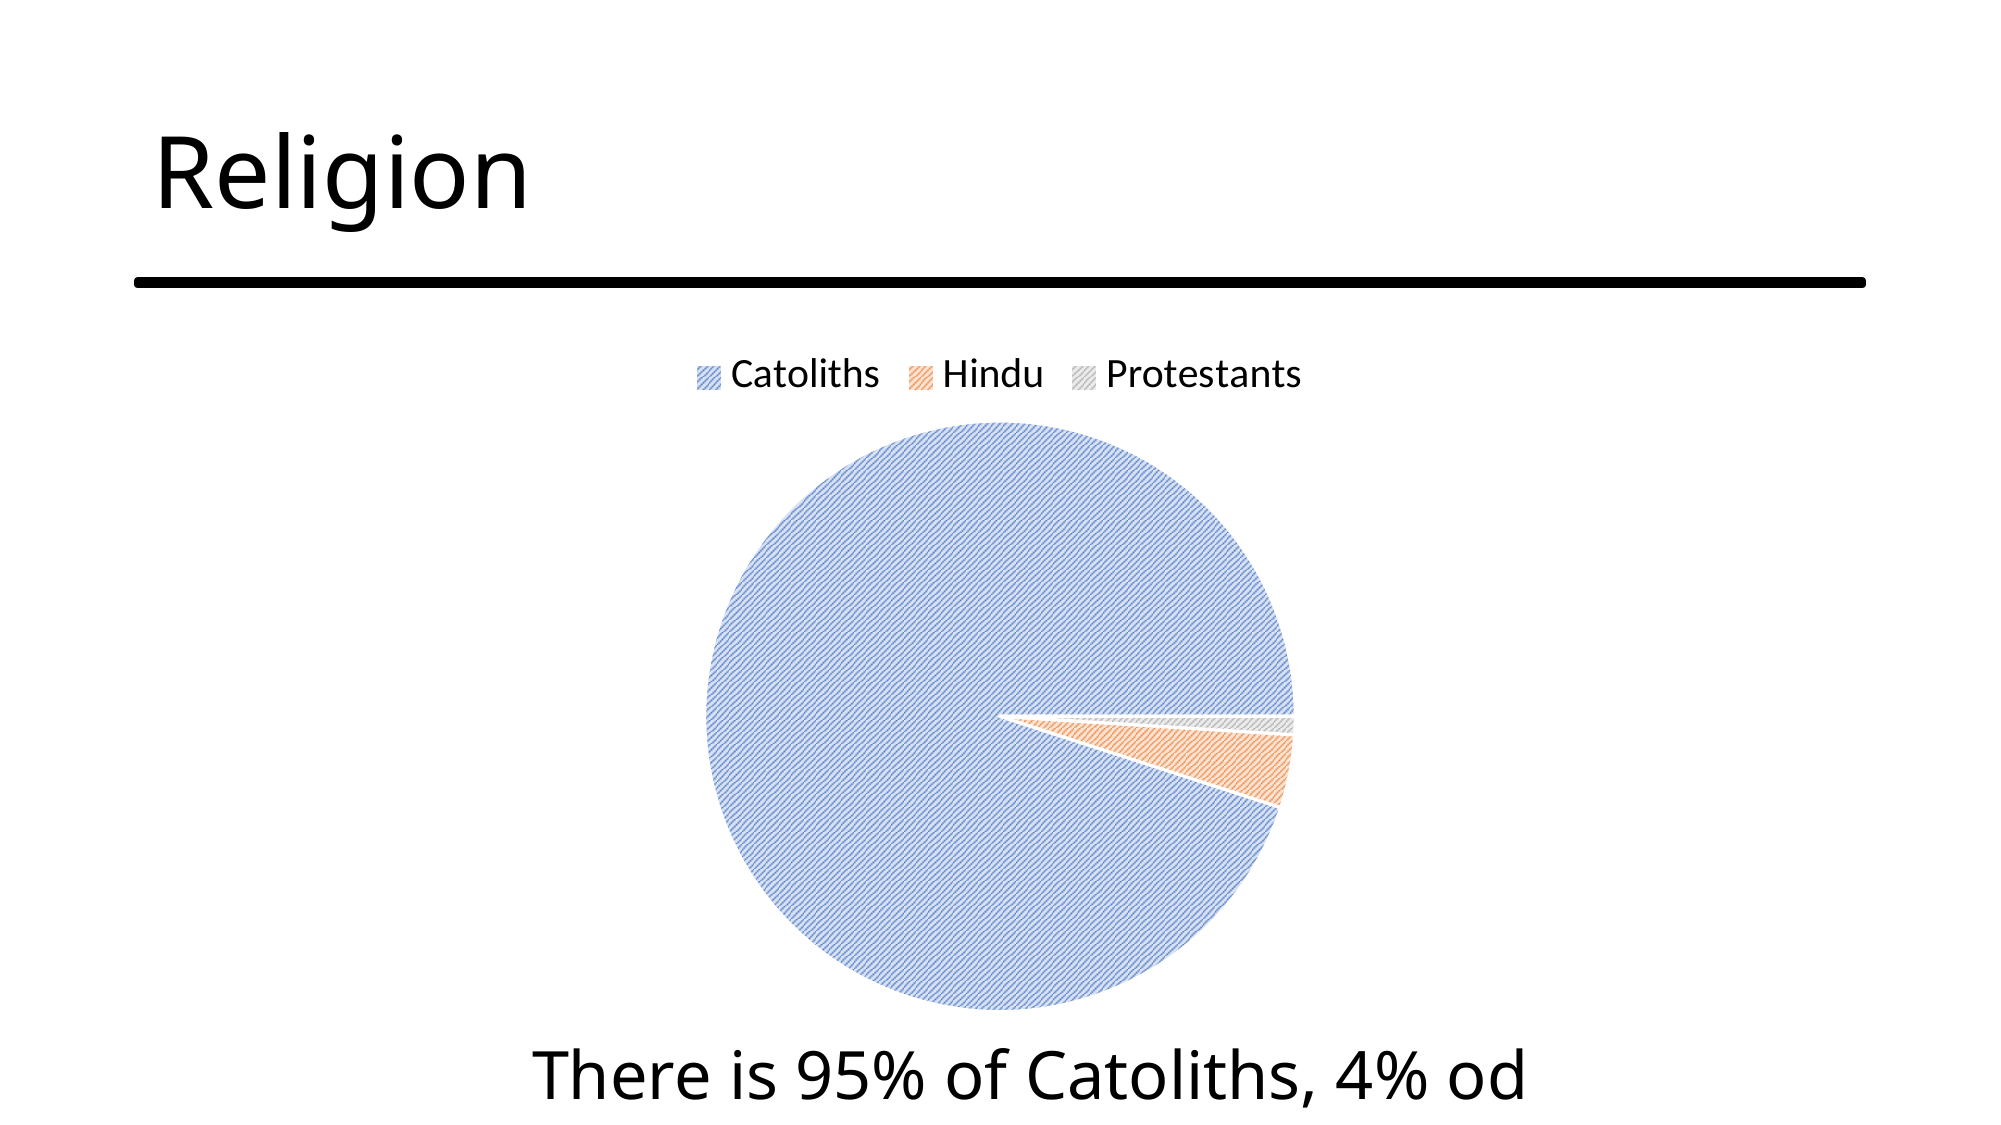

# Religion
### Chart
| Category | Skup1 |
|---|---|
| Catoliths | 0.95 |
| Hindu | 0.04 |
| Protestants | 0.01 |
There is 95% of Catoliths, 4% od Hindu and 1% of Protestants